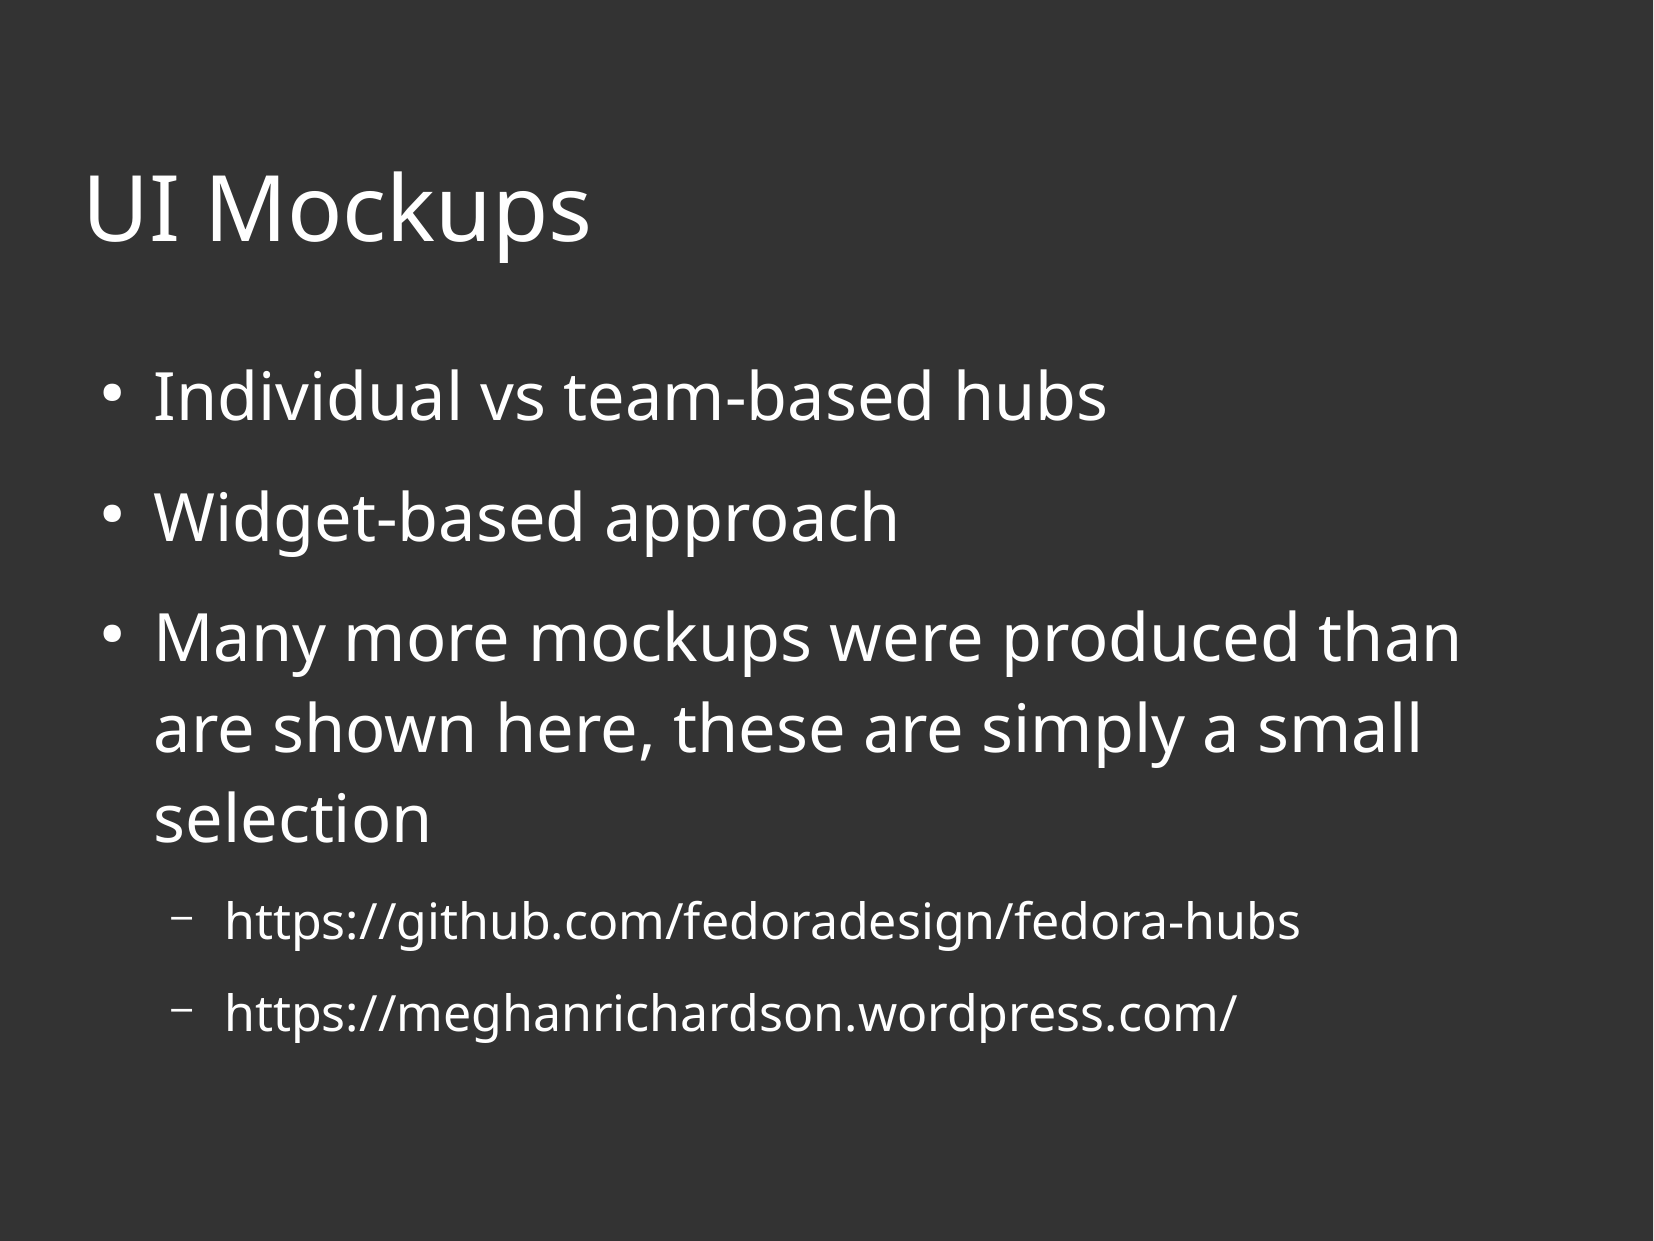

# UI Mockups
Individual vs team-based hubs
Widget-based approach
Many more mockups were produced than are shown here, these are simply a small selection
https://github.com/fedoradesign/fedora-hubs
https://meghanrichardson.wordpress.com/